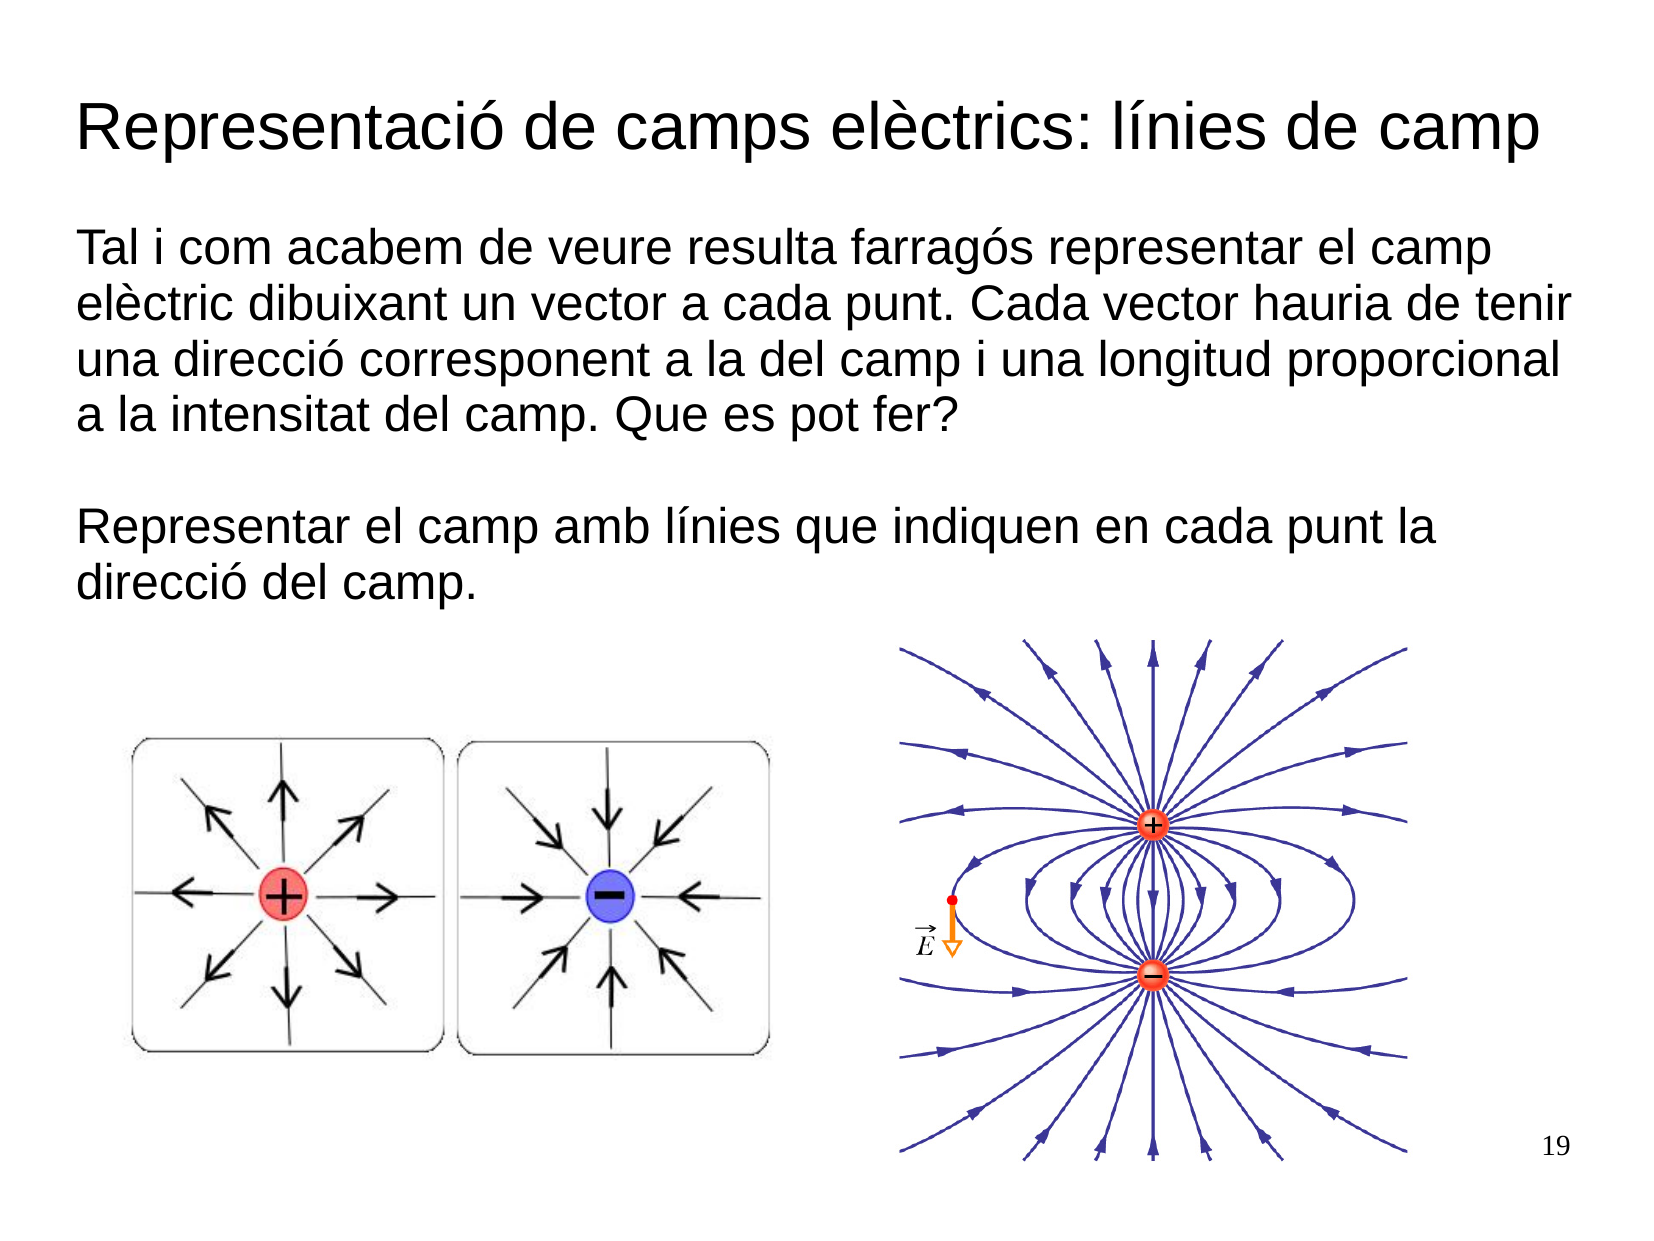

Representació de camps elèctrics: línies de camp
Tal i com acabem de veure resulta farragós representar el camp elèctric dibuixant un vector a cada punt. Cada vector hauria de tenir una direcció corresponent a la del camp i una longitud proporcional a la intensitat del camp. Que es pot fer?
Representar el camp amb línies que indiquen en cada punt la direcció del camp.
19